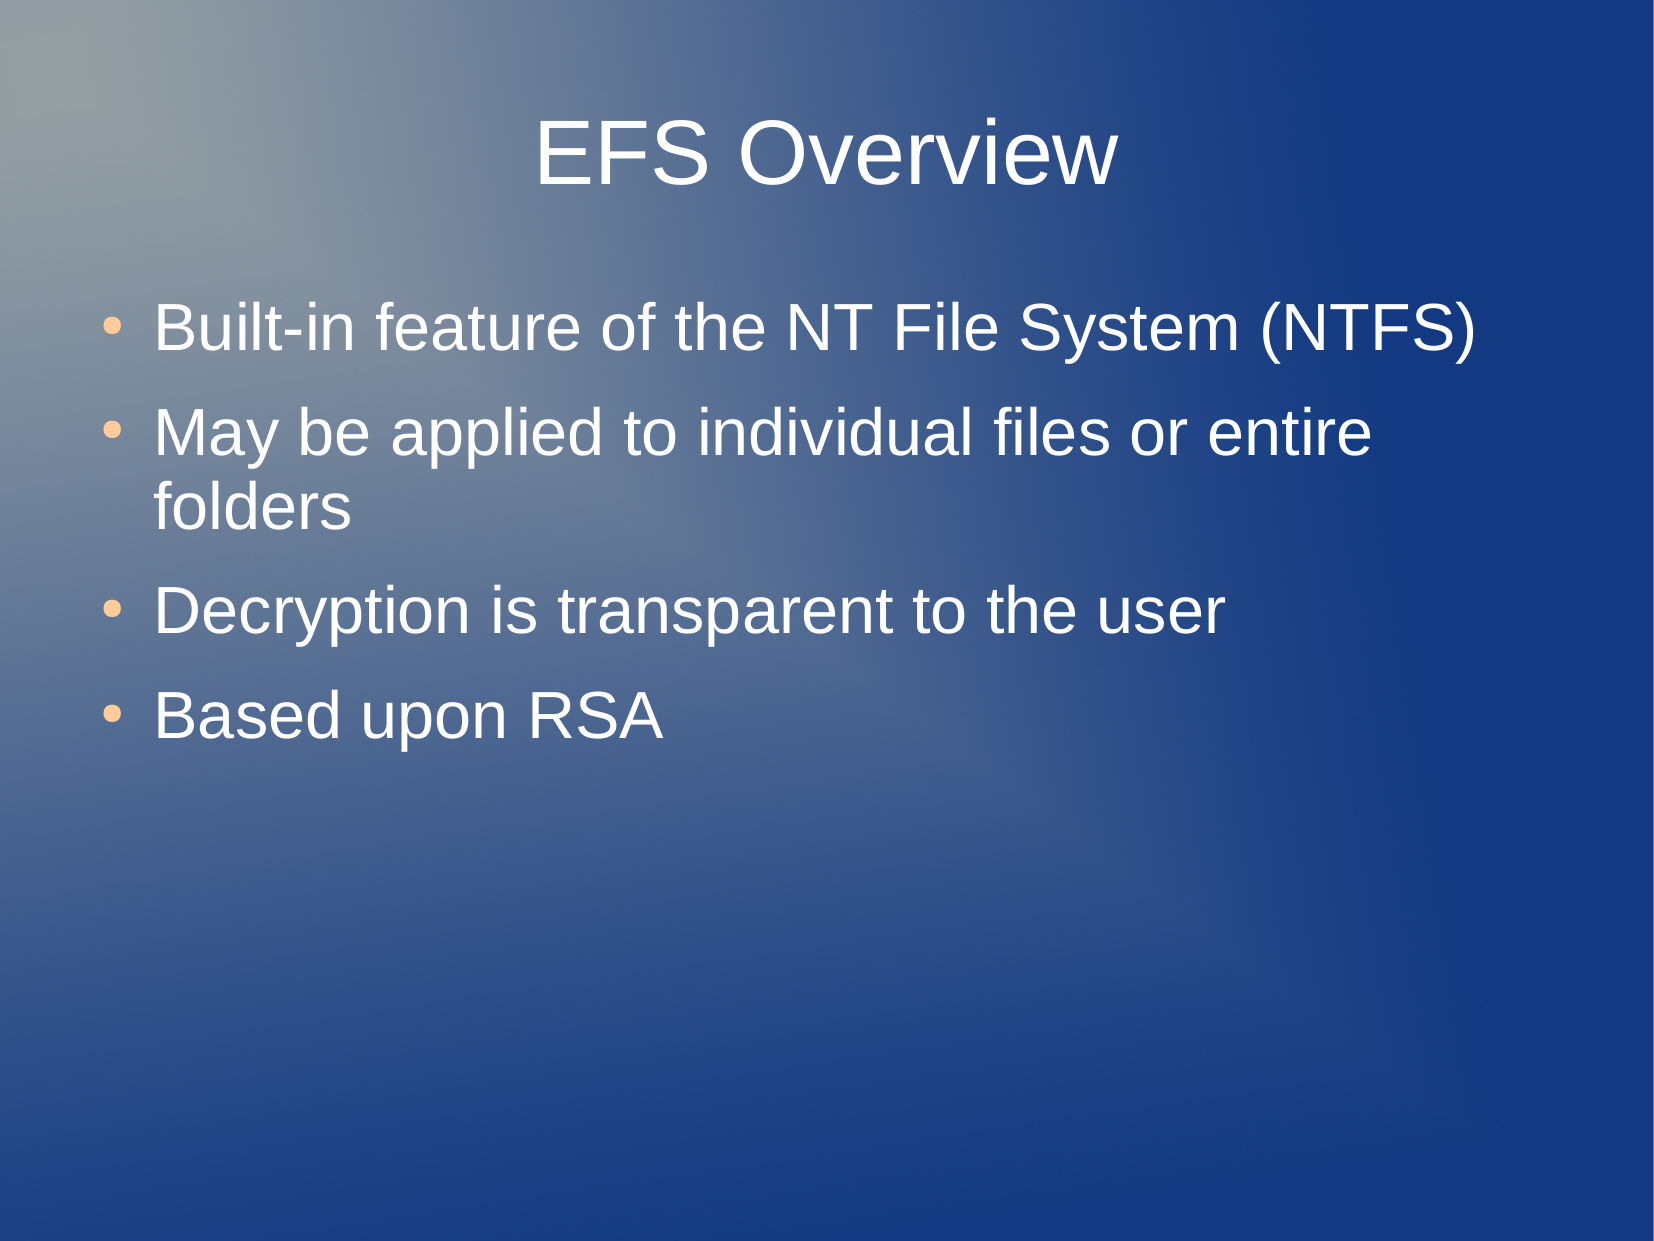

# EFS Overview
Built-in feature of the NT File System (NTFS)
May be applied to individual files or entire folders
Decryption is transparent to the user
Based upon RSA